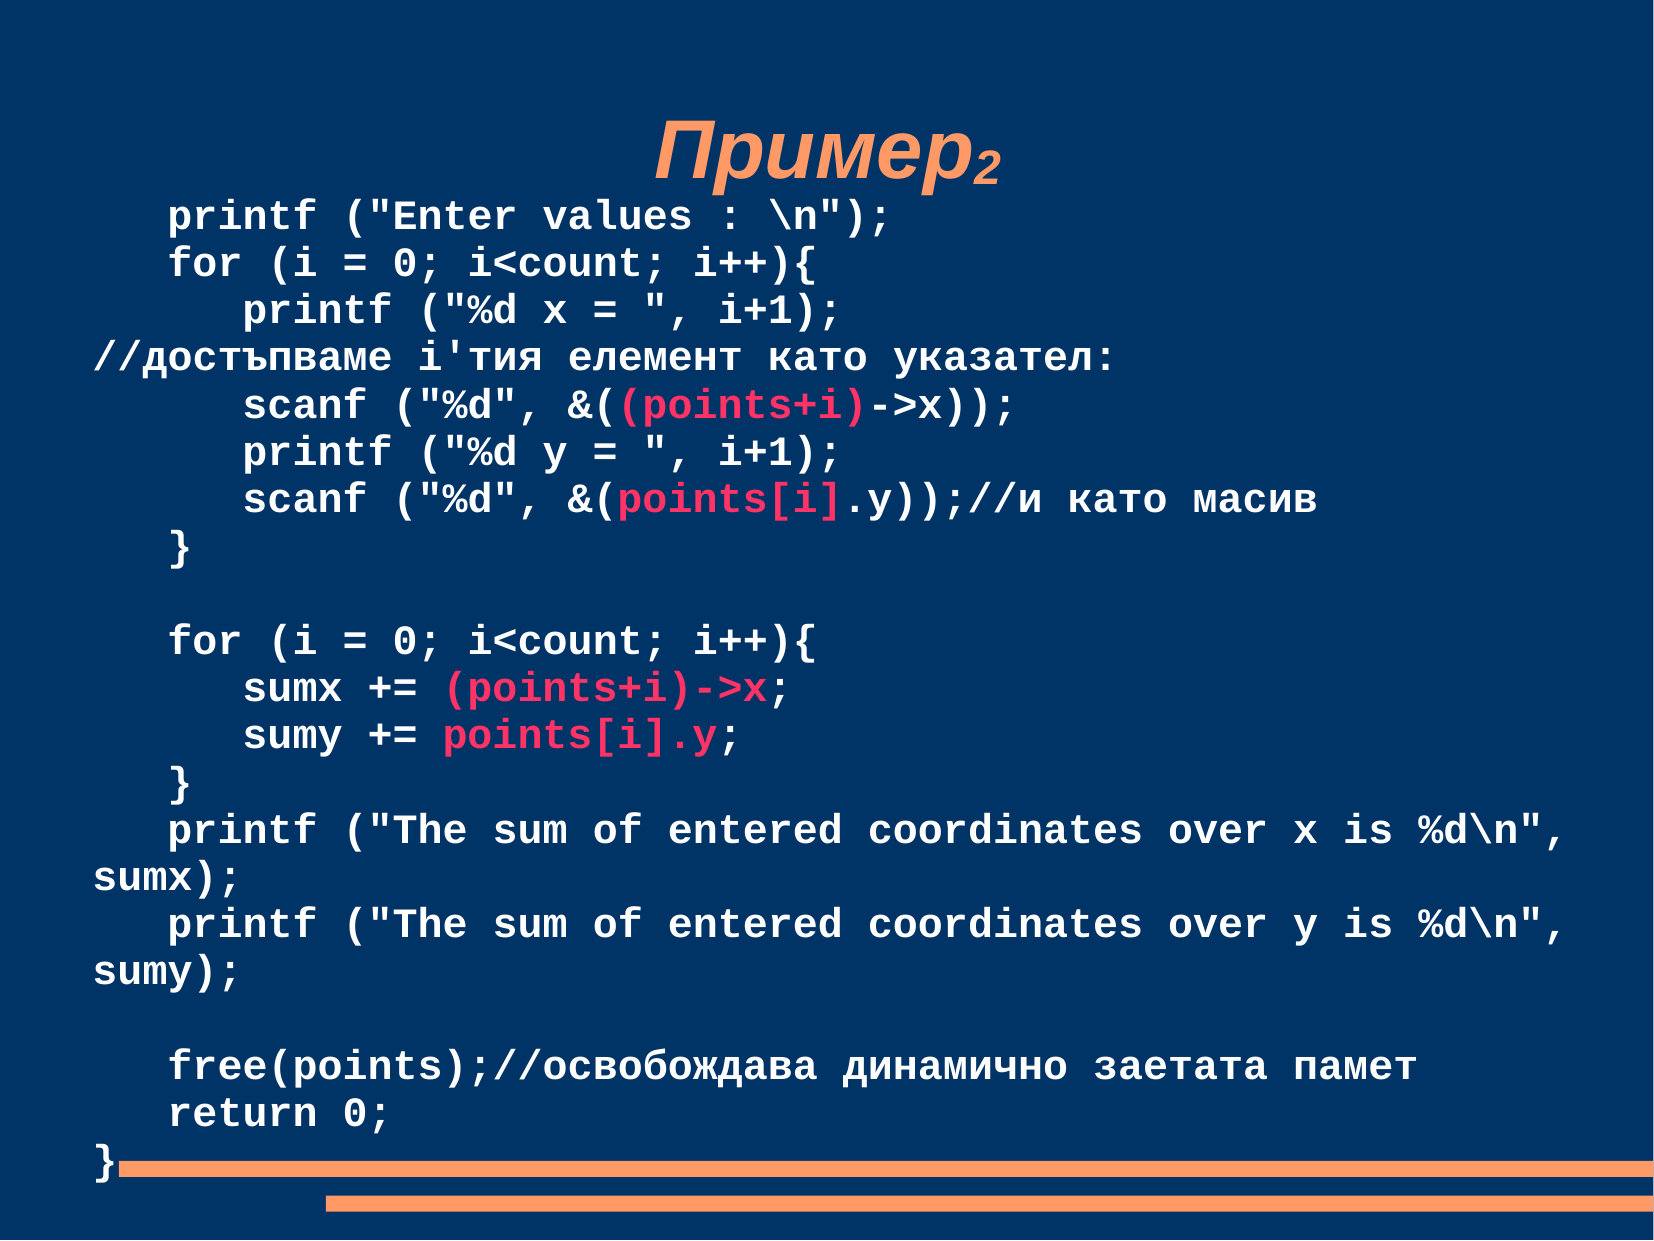

# Пример2
	printf ("Enter values : \n");
	for (i = 0; i<count; i++){
		printf ("%d x = ", i+1);
//достъпваме i'тия елемент като указател:
		scanf ("%d", &((points+i)->x));
		printf ("%d y = ", i+1);
		scanf ("%d", &(points[i].y));//и като масив
	}
	for (i = 0; i<count; i++){
		sumx += (points+i)->x;
		sumy += points[i].y;
	}
	printf ("The sum of entered coordinates over x is %d\n", sumx);
	printf ("The sum of entered coordinates over y is %d\n", sumy);
	free(points);//освобождава динамично заетата памет
	return 0;
}